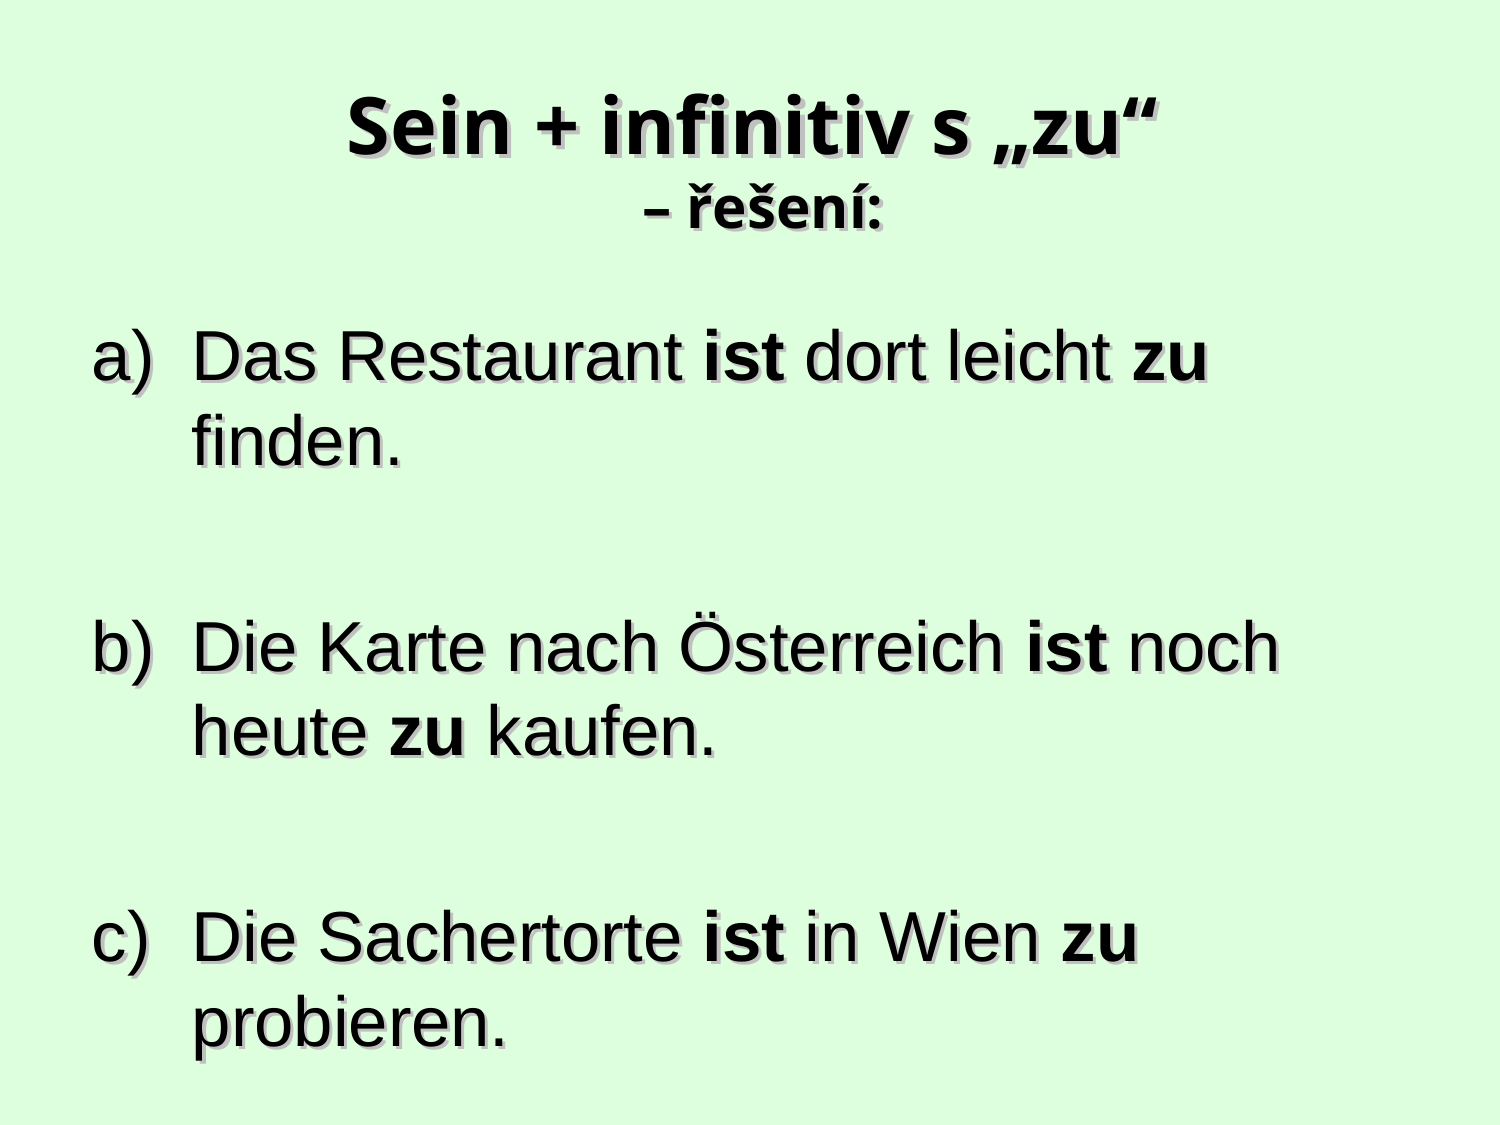

# Sein + infinitiv s „zu“ – řešení:
Das Restaurant ist dort leicht zu finden.
Die Karte nach Österreich ist noch heute zu kaufen.
Die Sachertorte ist in Wien zu probieren.